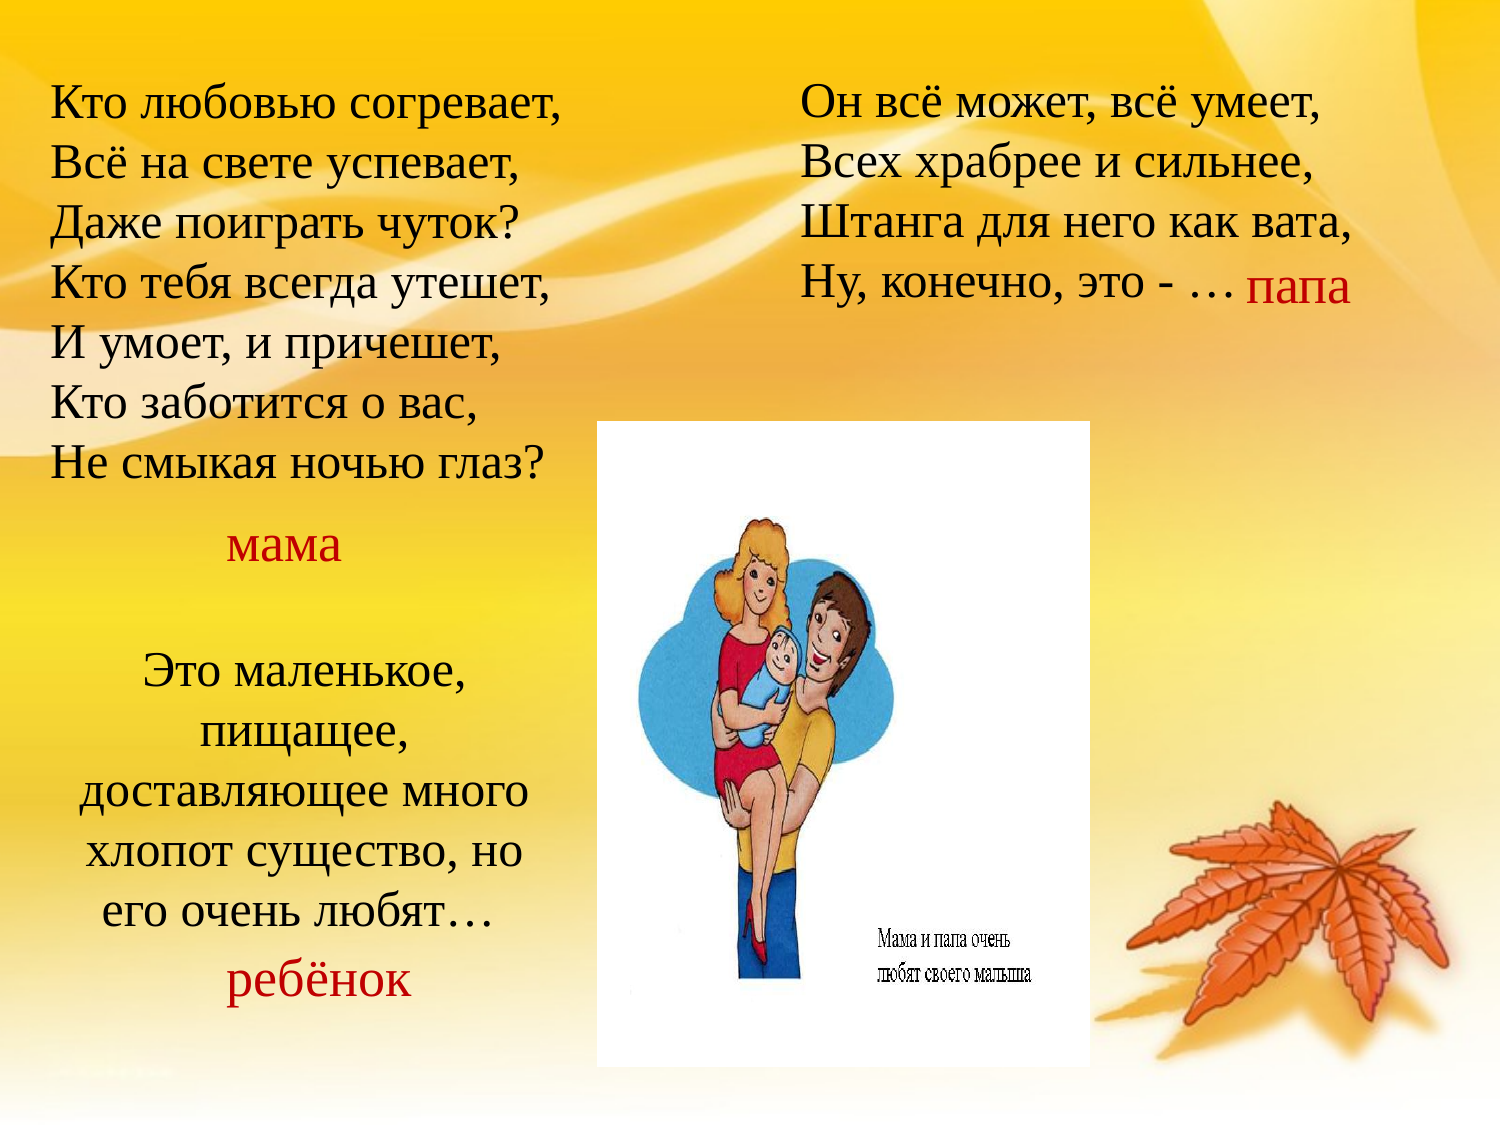

Он всё может, всё умеет,
Всех храбрее и сильнее,
Штанга для него как вата,
Ну, конечно, это - …
Кто любовью согревает,
Всё на свете успевает,
Даже поиграть чуток?
Кто тебя всегда утешет,
И умоет, и причешет,
Кто заботится о вас,
Hе смыкая ночью глаз?
папа
мама
Это маленькое, пищащее, доставляющее много хлопот существо, но его очень любят…
ребёнок